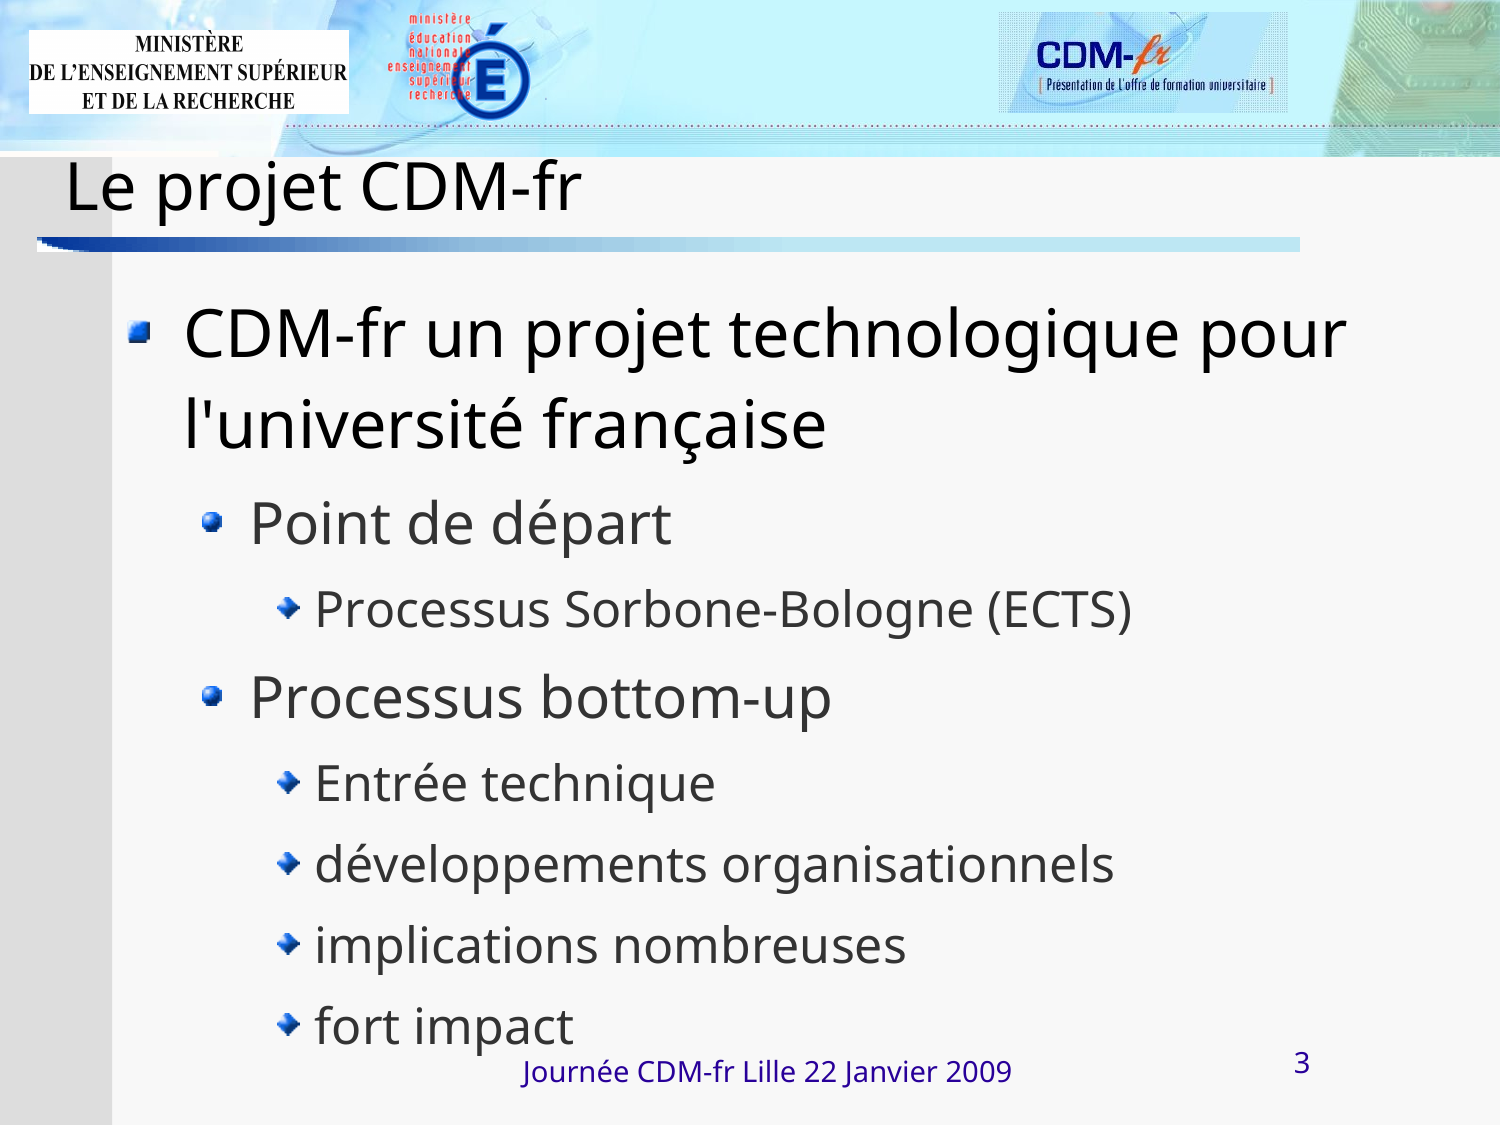

# Le projet CDM-fr
CDM-fr un projet technologique pour l'université française
Point de départ
Processus Sorbone-Bologne (ECTS)
Processus bottom-up
Entrée technique
développements organisationnels
implications nombreuses
fort impact
Journée C2i-1, Paris 16 déc 2004
3